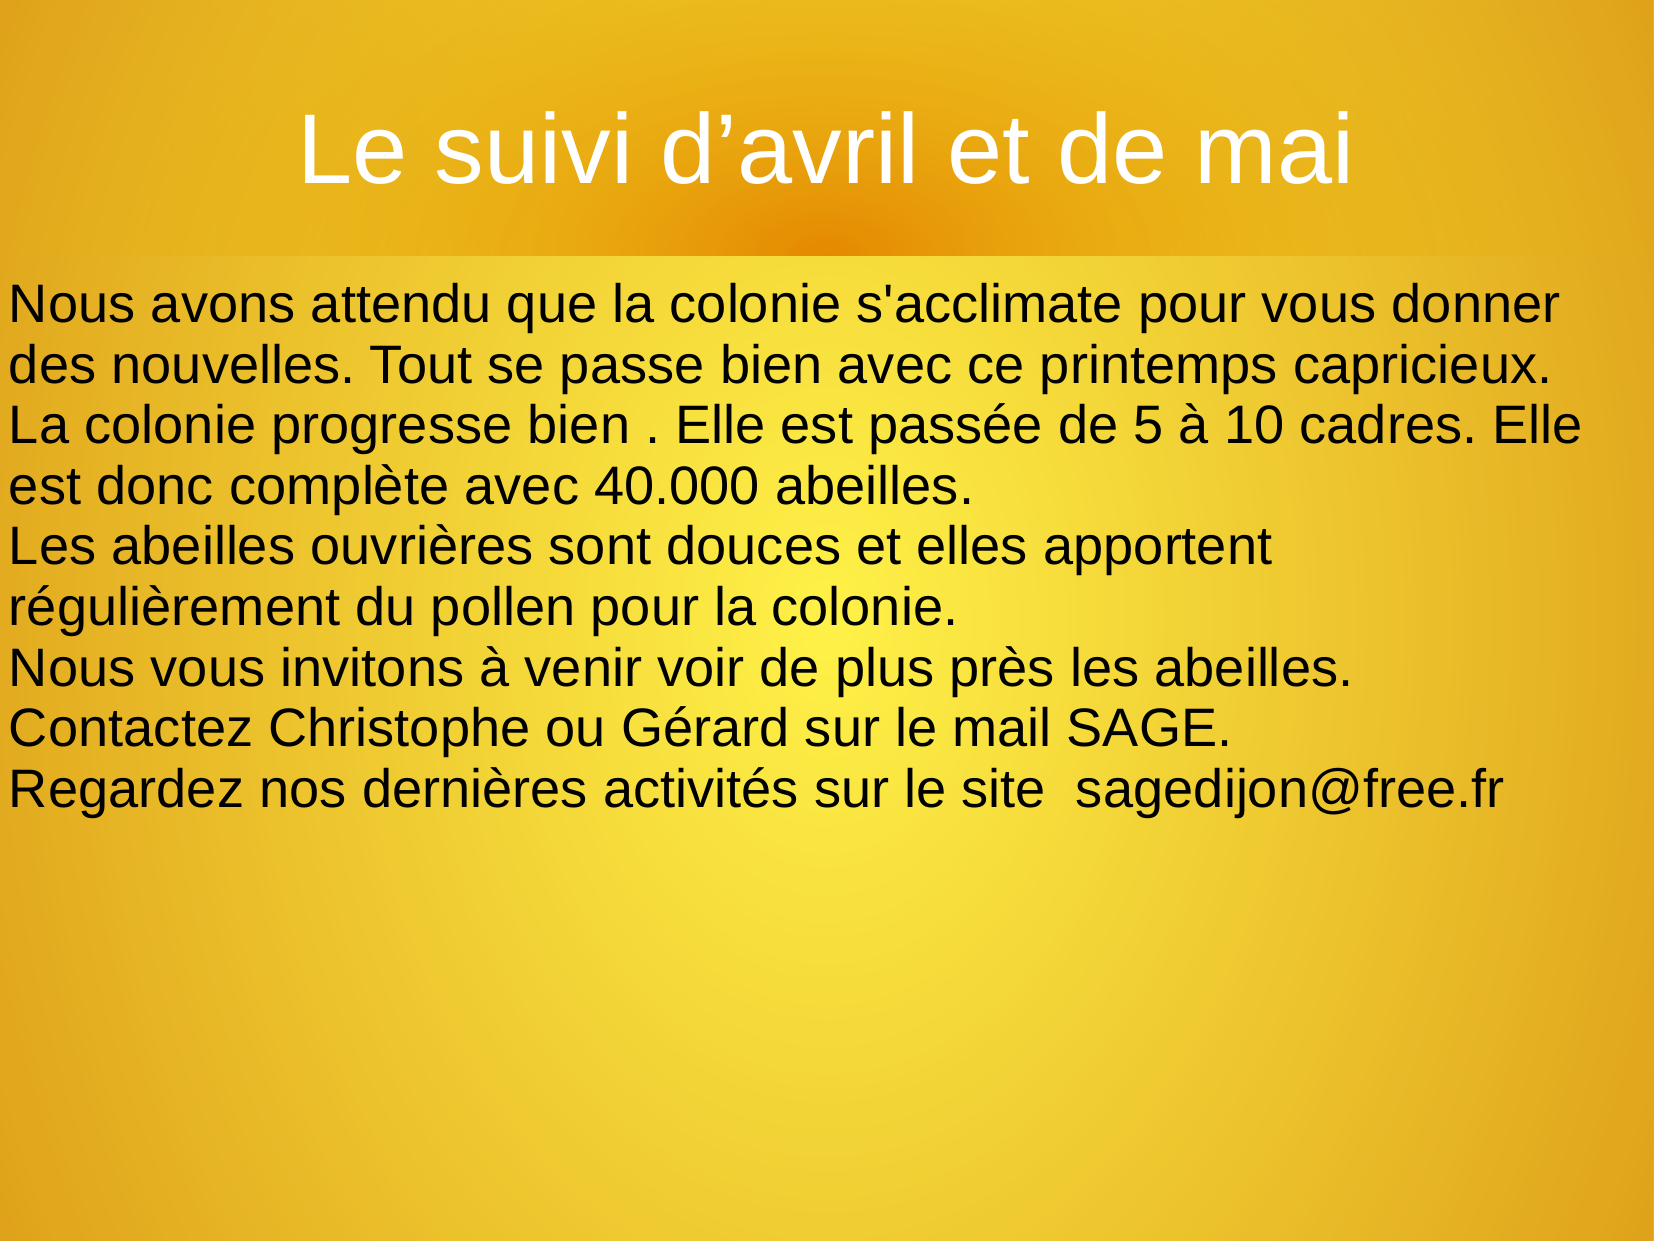

# Le suivi d’avril et de mai
Nous avons attendu que la colonie s'acclimate pour vous donner des nouvelles. Tout se passe bien avec ce printemps capricieux.
La colonie progresse bien . Elle est passée de 5 à 10 cadres. Elle est donc complète avec 40.000 abeilles.
Les abeilles ouvrières sont douces et elles apportent régulièrement du pollen pour la colonie.
Nous vous invitons à venir voir de plus près les abeilles.
Contactez Christophe ou Gérard sur le mail SAGE.
Regardez nos dernières activités sur le site sagedijon@free.fr